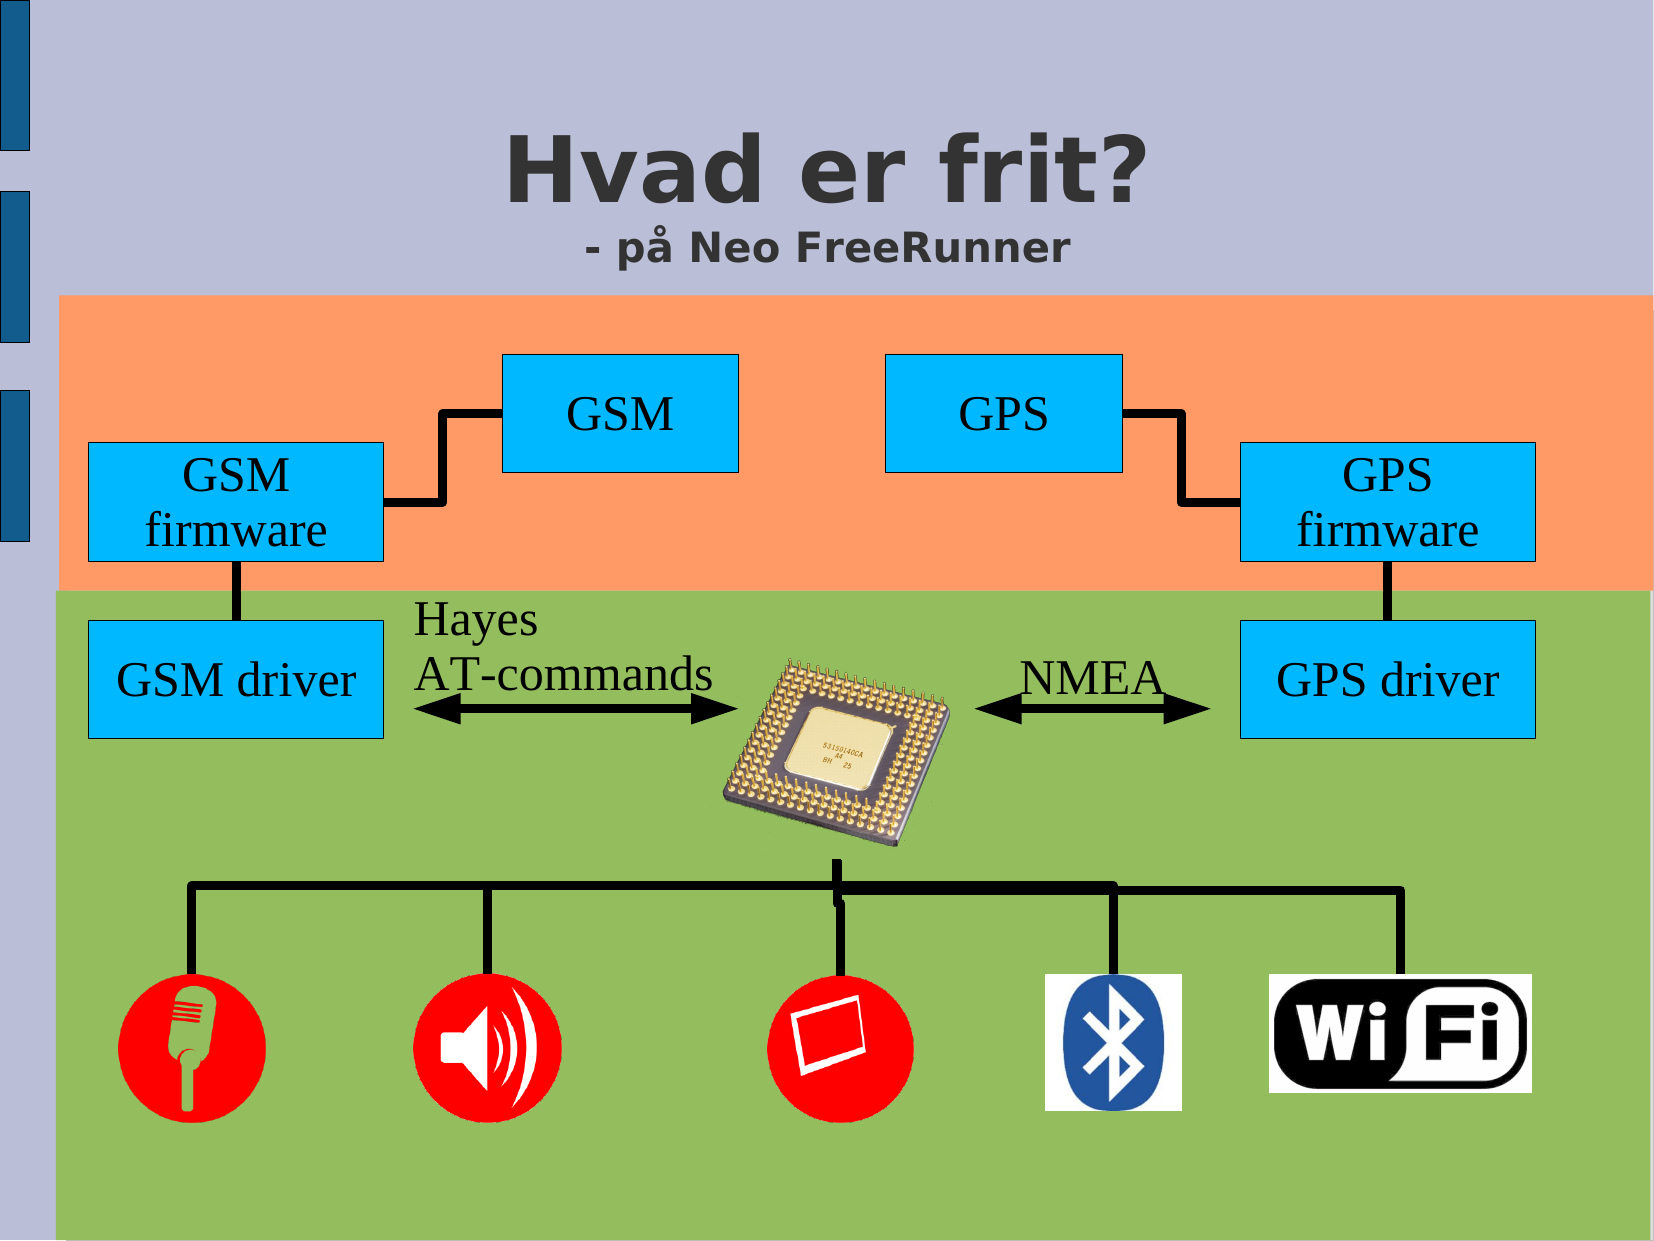

# Hvad er frit? - på Neo FreeRunner
GSM
GPS
GSM
firmware
GPS
firmware
Hayes
AT-commands
GSM driver
GPS driver
NMEA